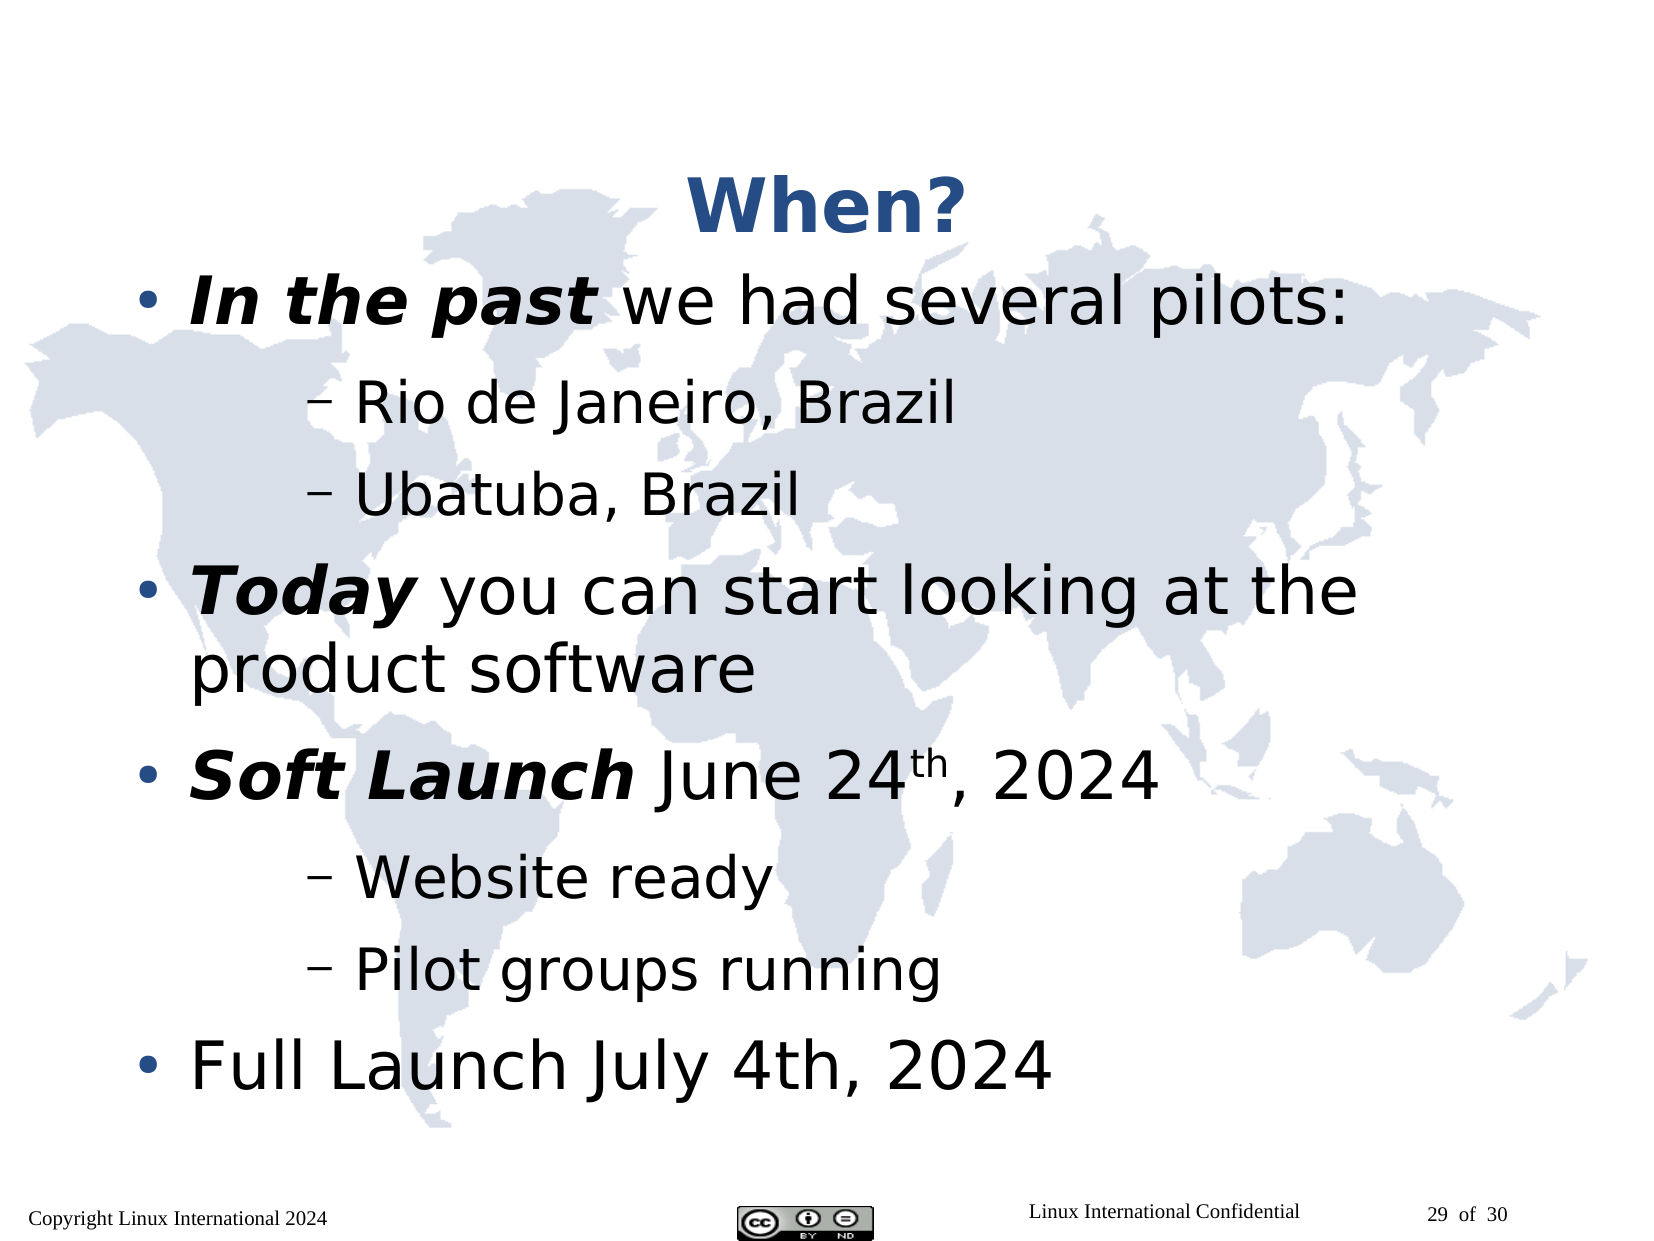

# When?
In the past we had several pilots:
Rio de Janeiro, Brazil
Ubatuba, Brazil
Today you can start looking at the product software
Soft Launch June 24th, 2024
Website ready
Pilot groups running
Full Launch July 4th, 2024